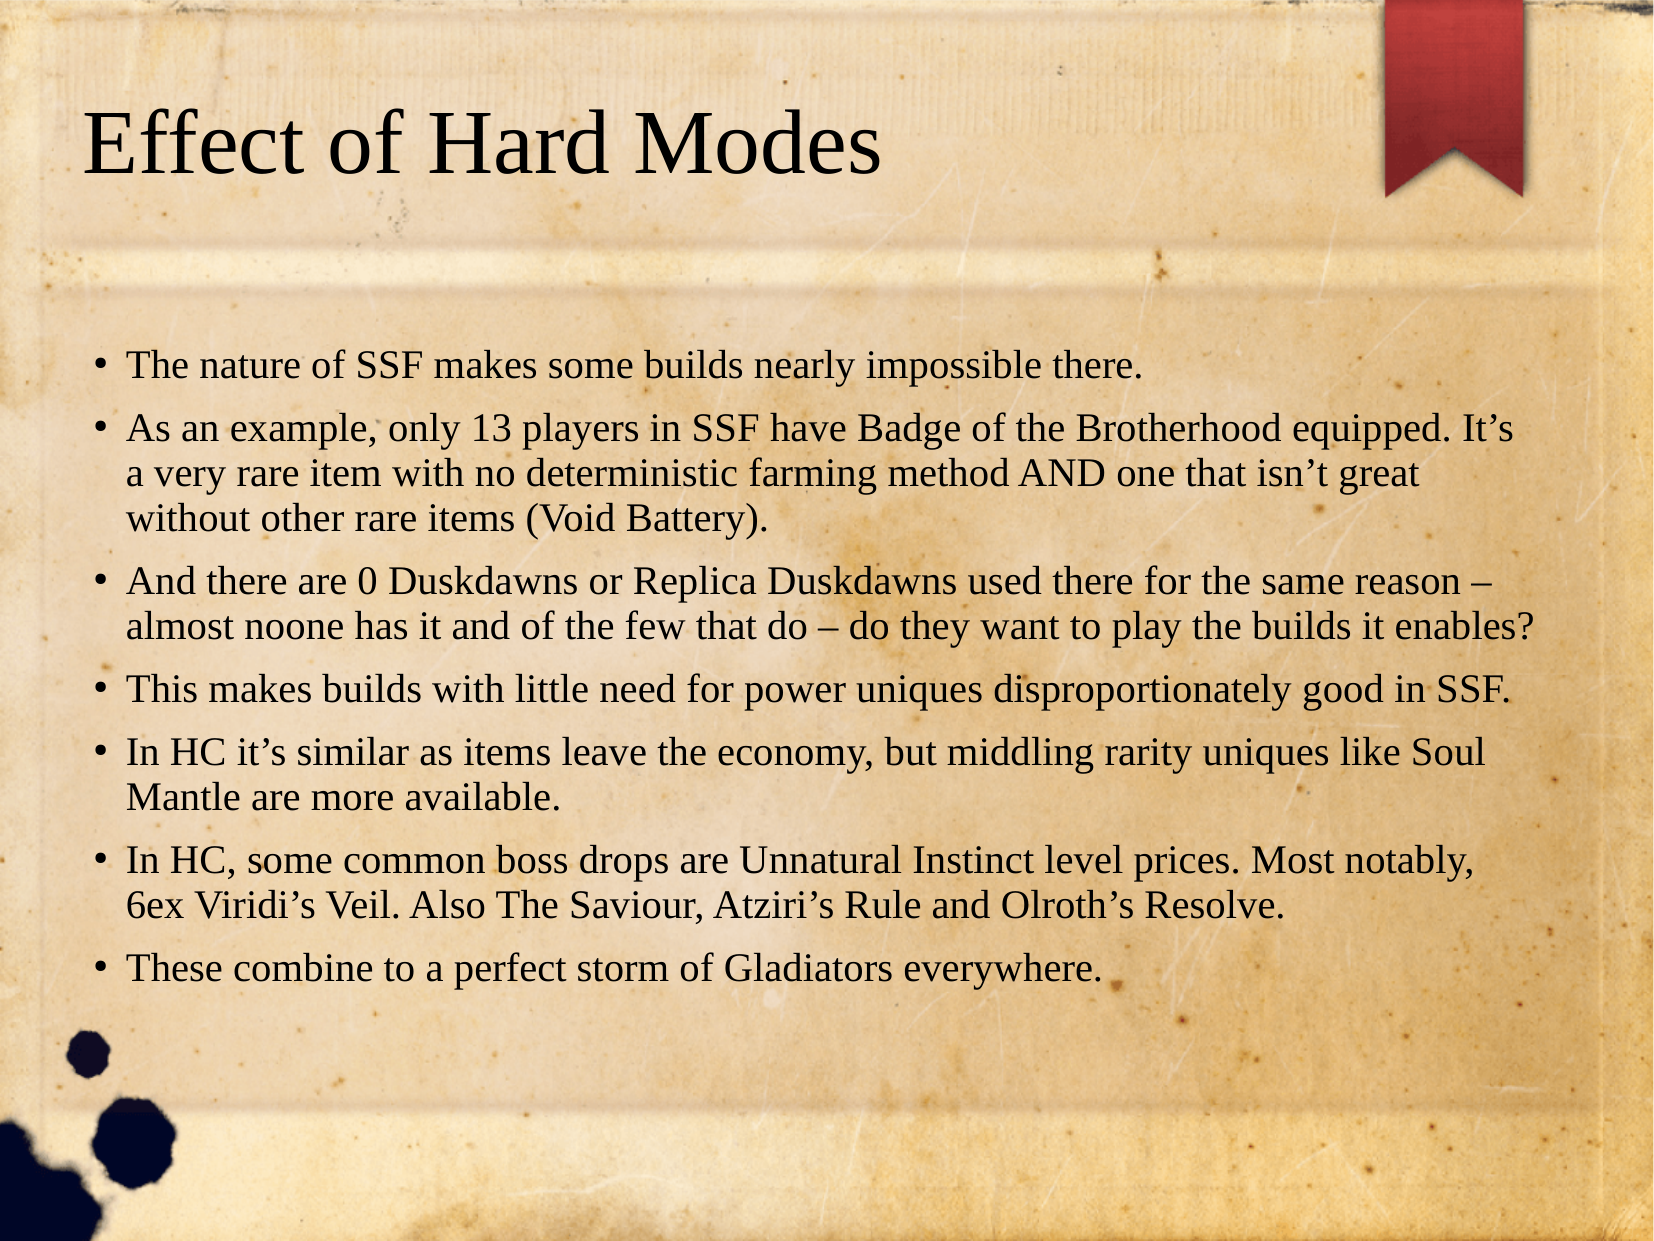

# Effect of Hard Modes
The nature of SSF makes some builds nearly impossible there.
As an example, only 13 players in SSF have Badge of the Brotherhood equipped. It’s a very rare item with no deterministic farming method AND one that isn’t great without other rare items (Void Battery).
And there are 0 Duskdawns or Replica Duskdawns used there for the same reason – almost noone has it and of the few that do – do they want to play the builds it enables?
This makes builds with little need for power uniques disproportionately good in SSF.
In HC it’s similar as items leave the economy, but middling rarity uniques like Soul Mantle are more available.
In HC, some common boss drops are Unnatural Instinct level prices. Most notably, 6ex Viridi’s Veil. Also The Saviour, Atziri’s Rule and Olroth’s Resolve.
These combine to a perfect storm of Gladiators everywhere.